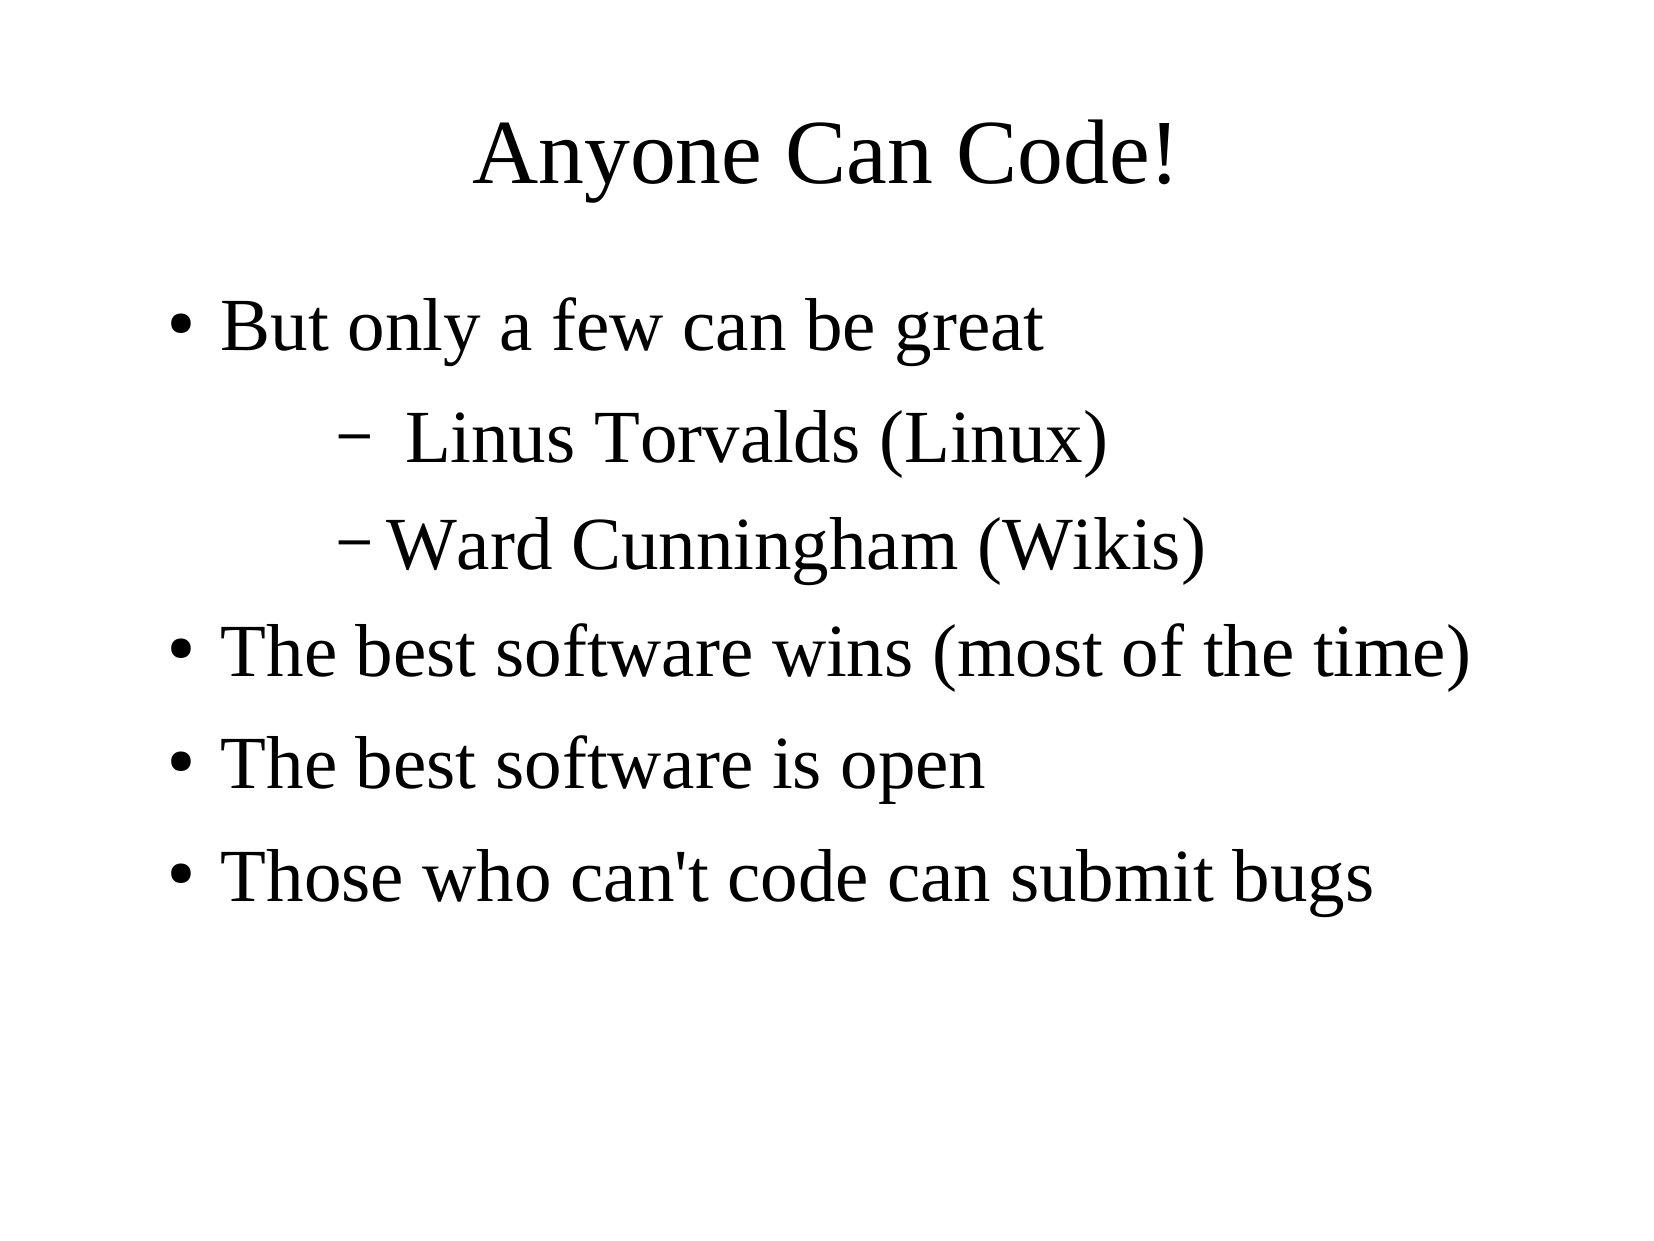

# Anyone Can Code!
But only a few can be great
 Linus Torvalds (Linux)
Ward Cunningham (Wikis)
The best software wins (most of the time)
The best software is open
Those who can't code can submit bugs